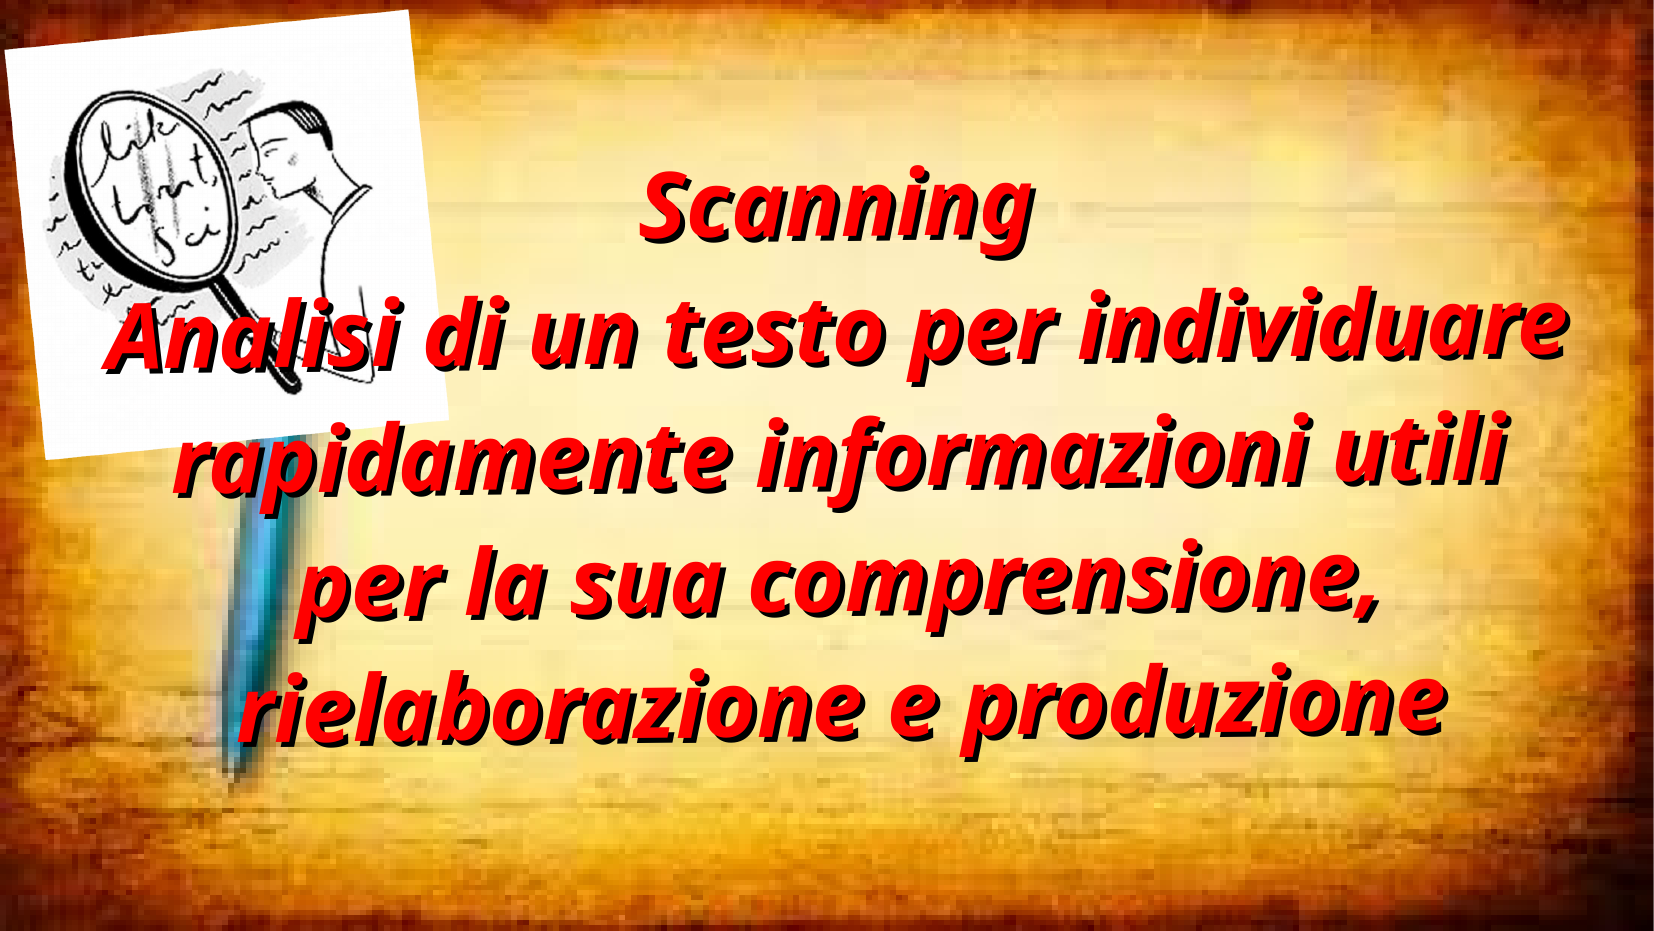

# Scanning
Analisi di un testo per individuare rapidamente informazioni utili per la sua comprensione, rielaborazione e produzione